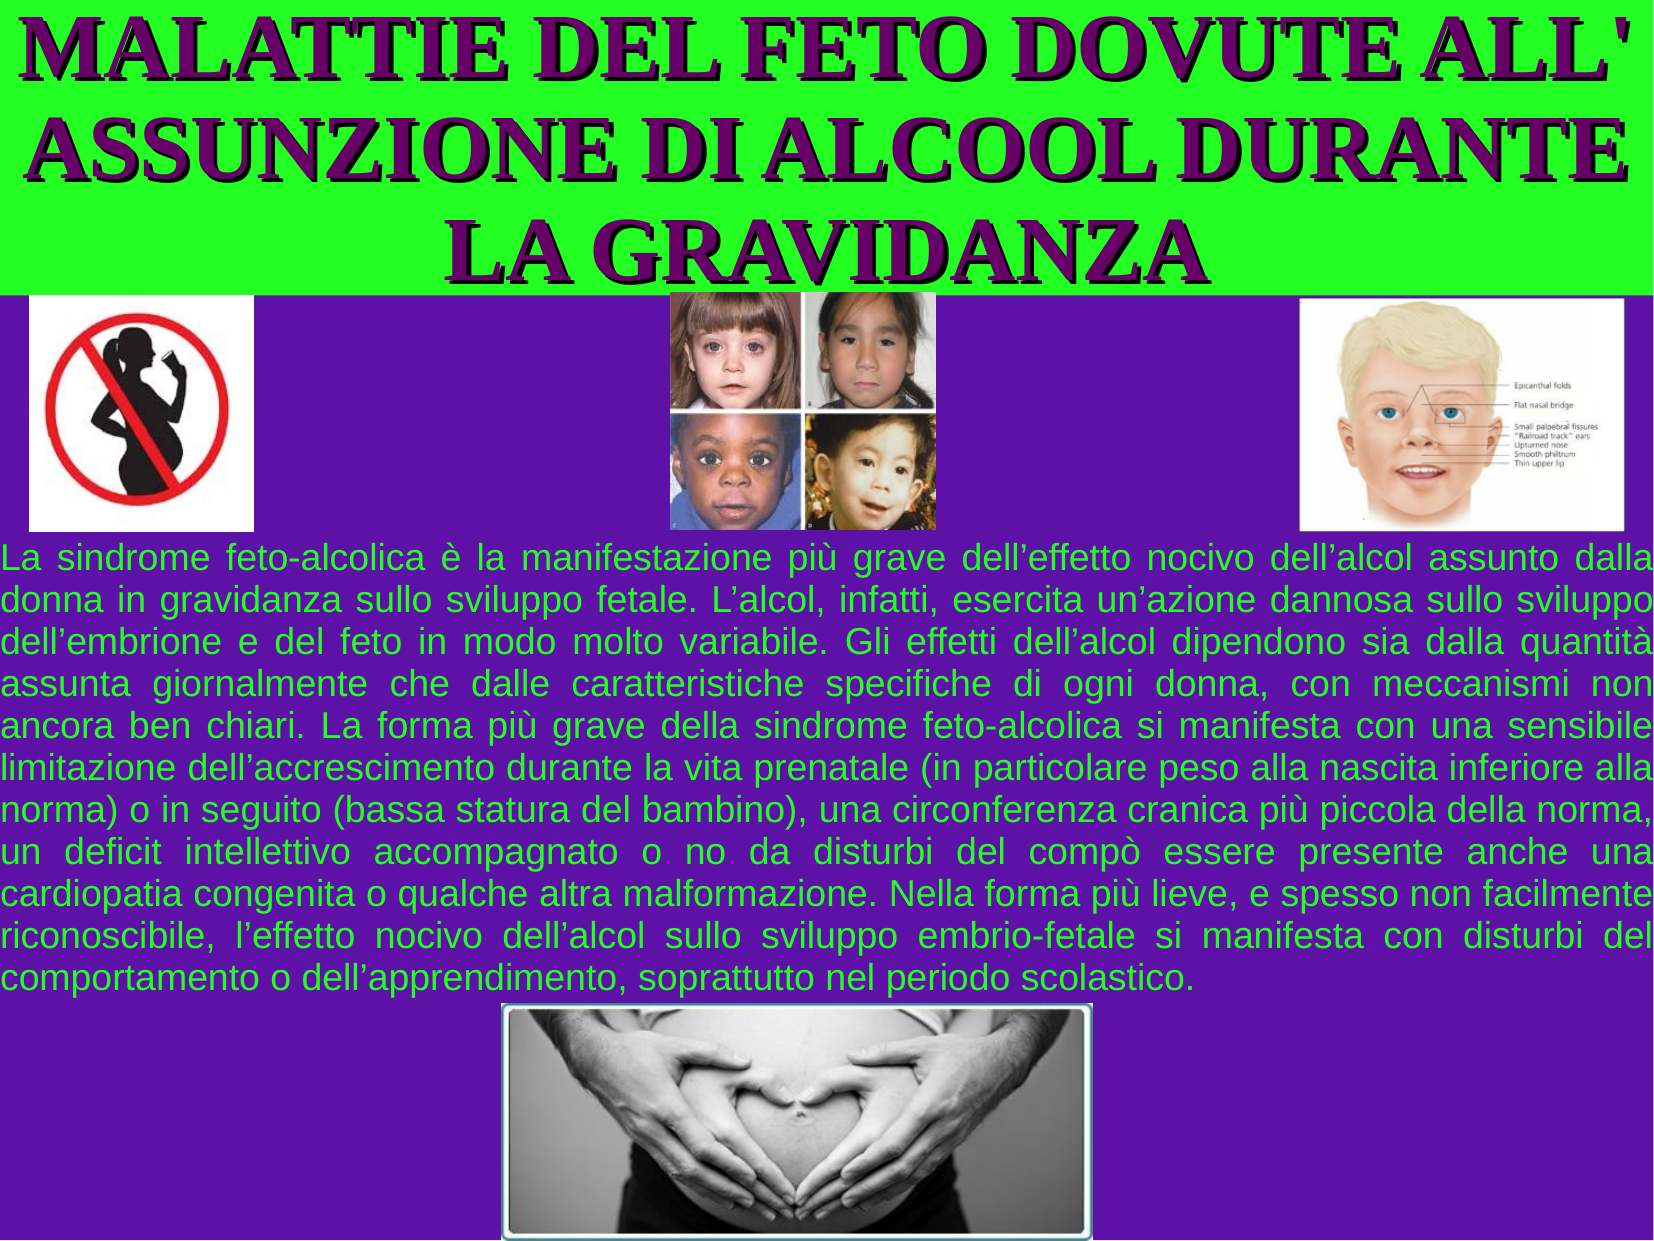

# MALATTIE DEL FETO DOVUTE ALL' ASSUNZIONE DI ALCOOL DURANTE LA GRAVIDANZA
La sindrome feto-alcolica è la manifestazione più grave dell’effetto nocivo dell’alcol assunto dalla donna in gravidanza sullo sviluppo fetale. L’alcol, infatti, esercita un’azione dannosa sullo sviluppo dell’embrione e del feto in modo molto variabile. Gli effetti dell’alcol dipendono sia dalla quantità assunta giornalmente che dalle caratteristiche specifiche di ogni donna, con meccanismi non ancora ben chiari. La forma più grave della sindrome feto-alcolica si manifesta con una sensibile limitazione dell’accrescimento durante la vita prenatale (in particolare peso alla nascita inferiore alla norma) o in seguito (bassa statura del bambino), una circonferenza cranica più piccola della norma, un deficit intellettivo accompagnato o no da disturbi del compò essere presente anche una cardiopatia congenita o qualche altra malformazione. Nella forma più lieve, e spesso non facilmente riconoscibile, l’effetto nocivo dell’alcol sullo sviluppo embrio-fetale si manifesta con disturbi del comportamento o dell’apprendimento, soprattutto nel periodo scolastico.